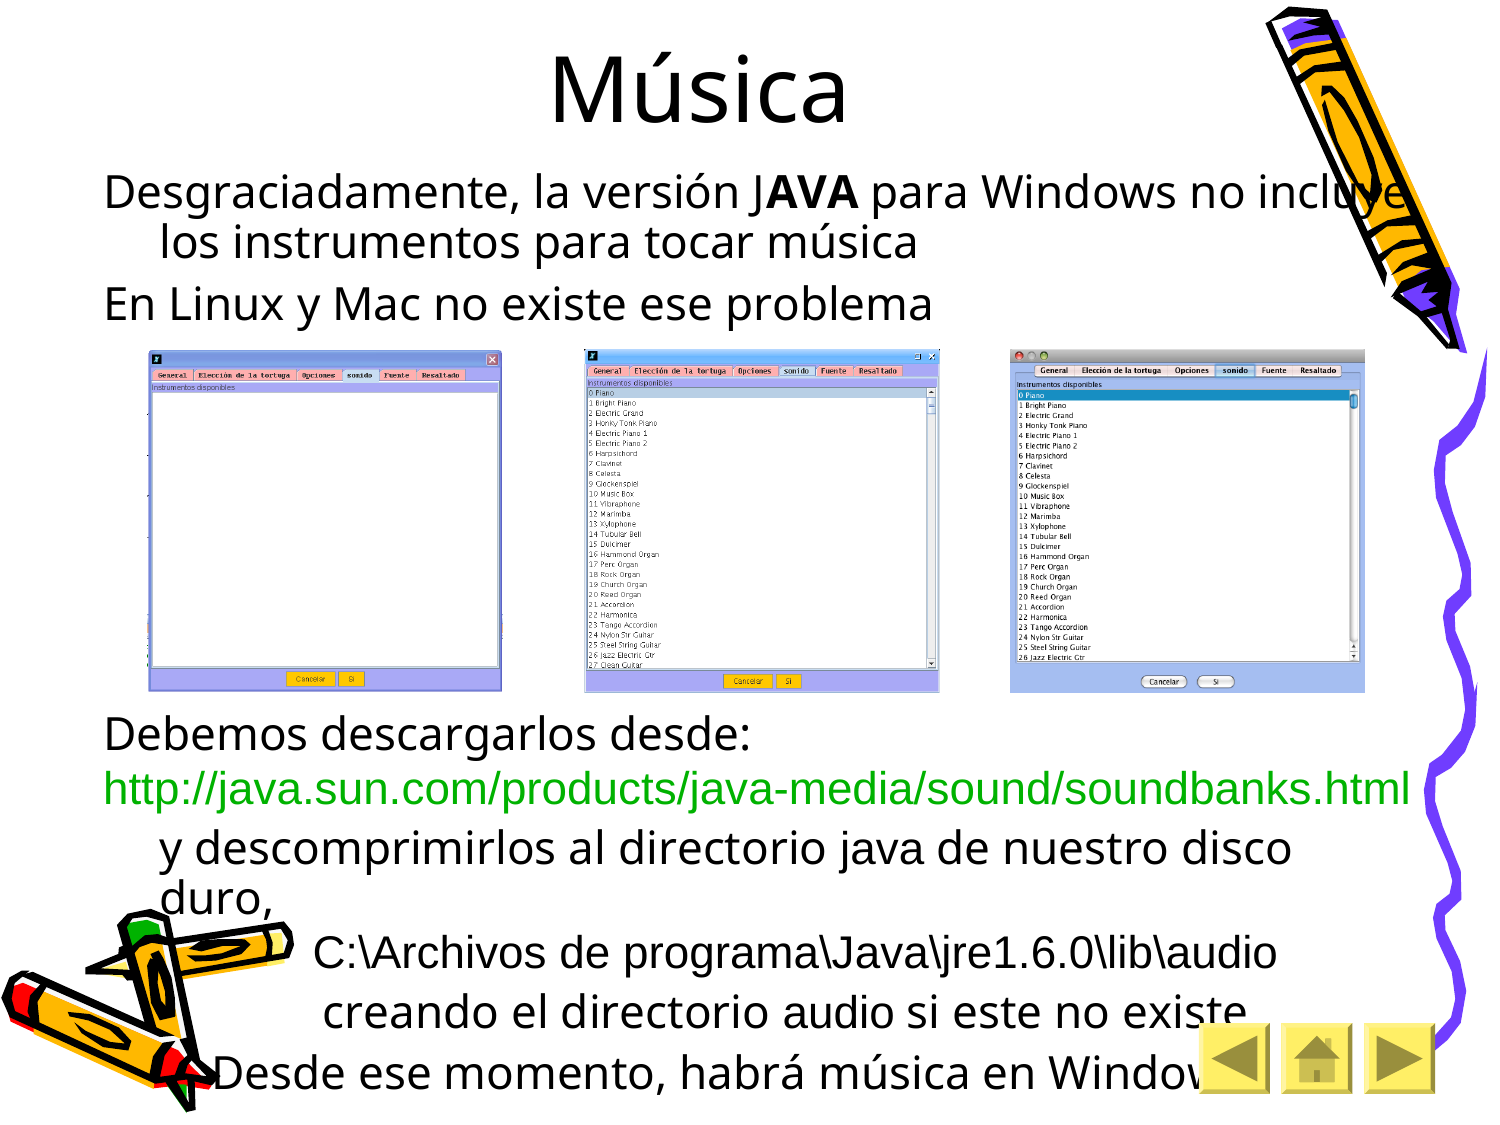

# Música
Desgraciadamente, la versión JAVA para Windows no incluye los instrumentos para tocar música
En Linux y Mac no existe ese problema
Debemos descargarlos desde:
http://java.sun.com/products/java-media/sound/soundbanks.html
	y descomprimirlos al directorio java de nuestro disco duro,
	 C:\Archivos de programa\Java\jre1.6.0\lib\audio
		creando el directorio audio si este no existe
 Desde ese momento, habrá música en Windows